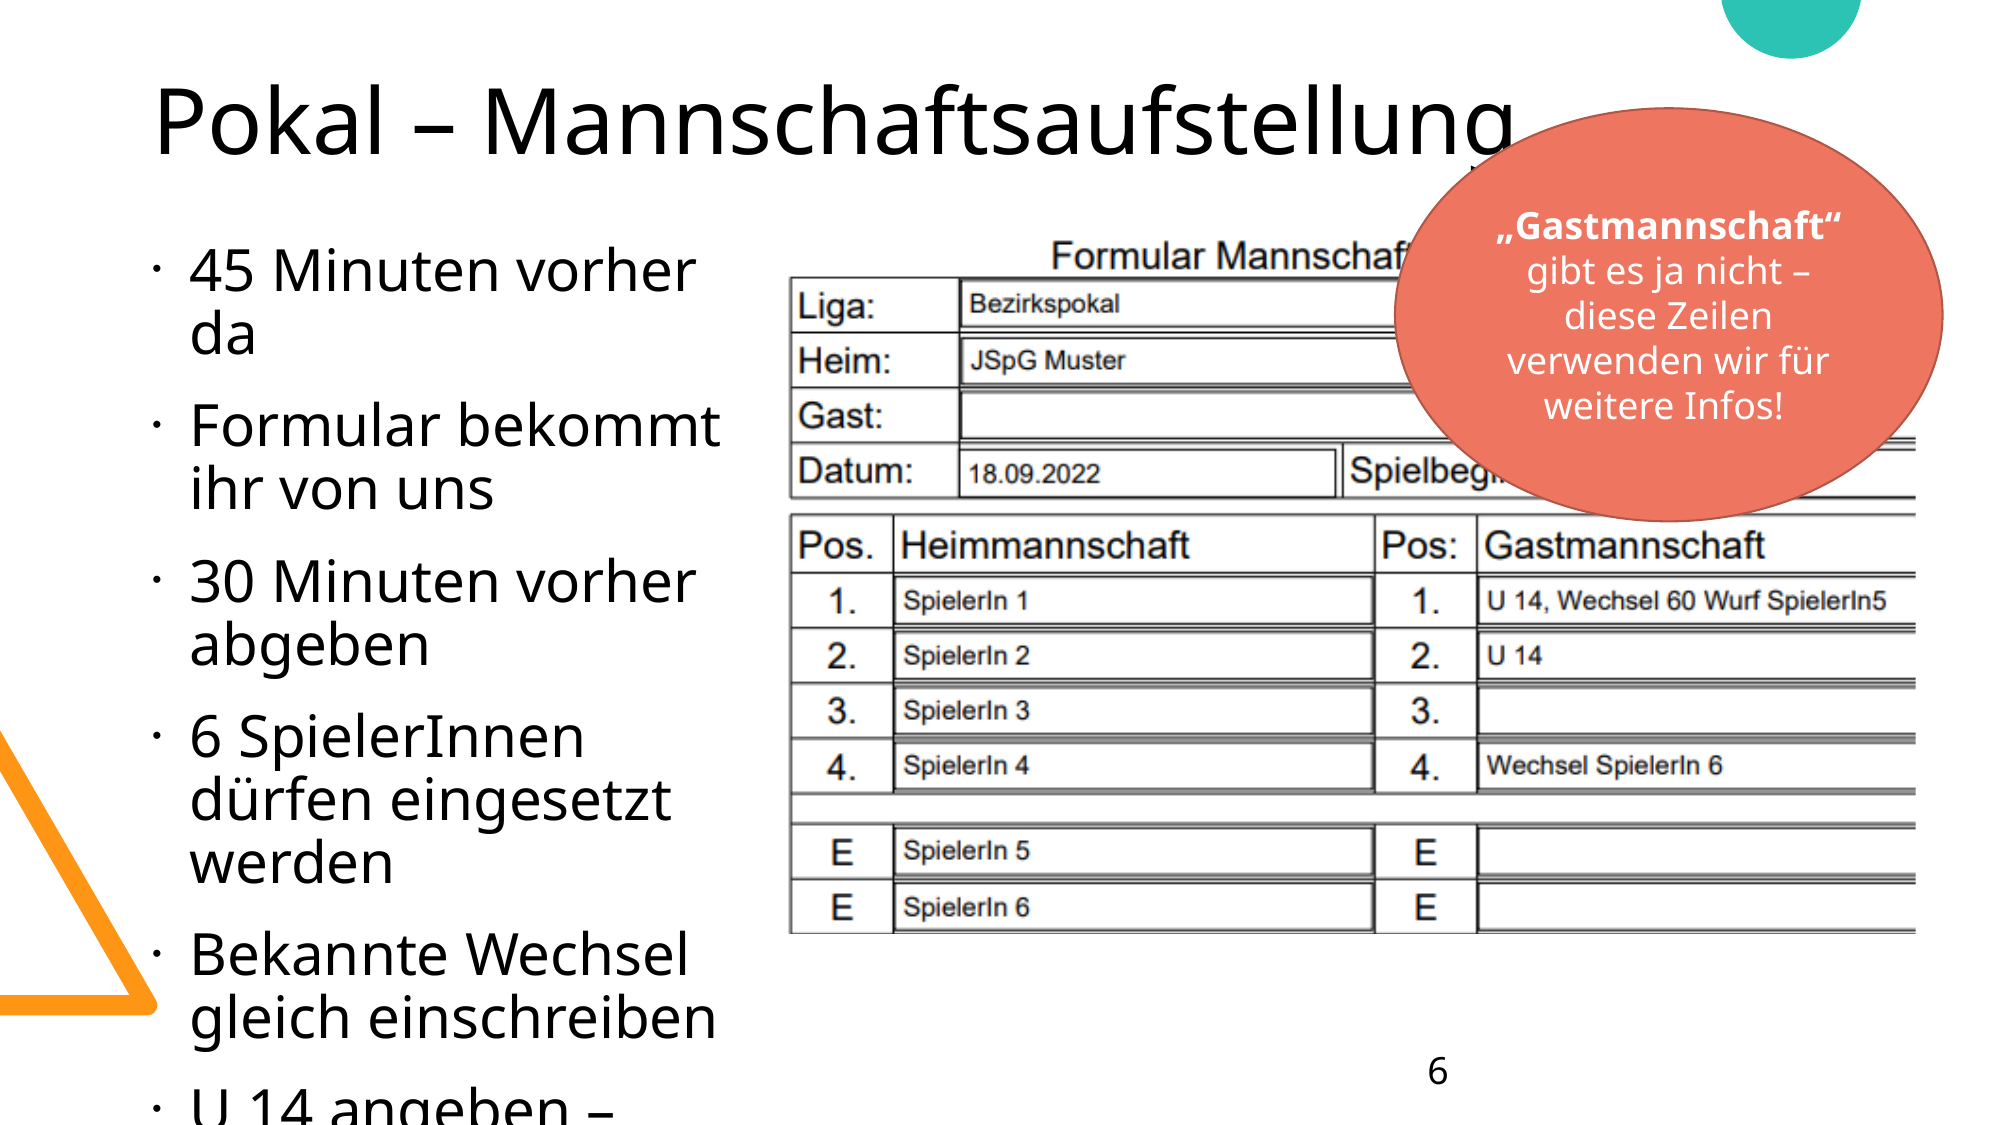

# Pokal – Mannschaftsaufstellung
„Gastmannschaft“ gibt es ja nicht – diese Zeilen verwenden wir für weitere Infos!
45 Minuten vorher da
Formular bekommt ihr von uns
30 Minuten vorher abgeben
6 SpielerInnen dürfen eingesetzt werden
Bekannte Wechsel gleich einschreiben
U 14 angeben – Bonus!